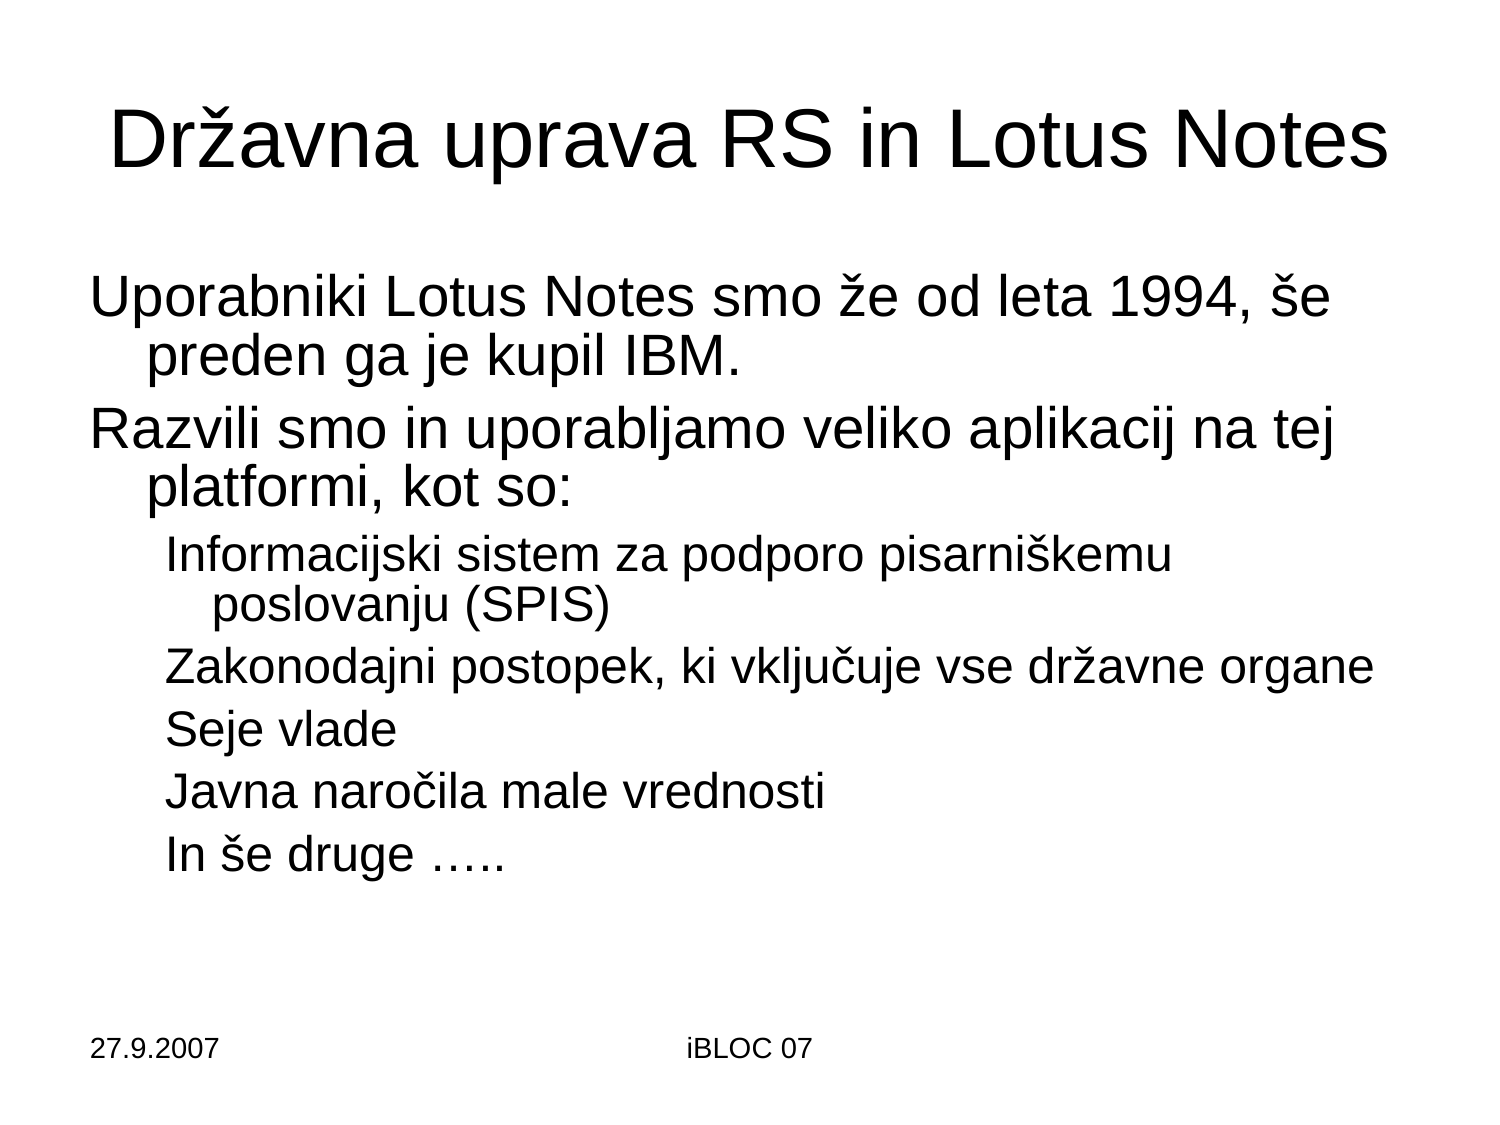

# Državna uprava RS in Lotus Notes
Uporabniki Lotus Notes smo že od leta 1994, še preden ga je kupil IBM.
Razvili smo in uporabljamo veliko aplikacij na tej platformi, kot so:
Informacijski sistem za podporo pisarniškemu poslovanju (SPIS)
Zakonodajni postopek, ki vključuje vse državne organe
Seje vlade
Javna naročila male vrednosti
In še druge …..